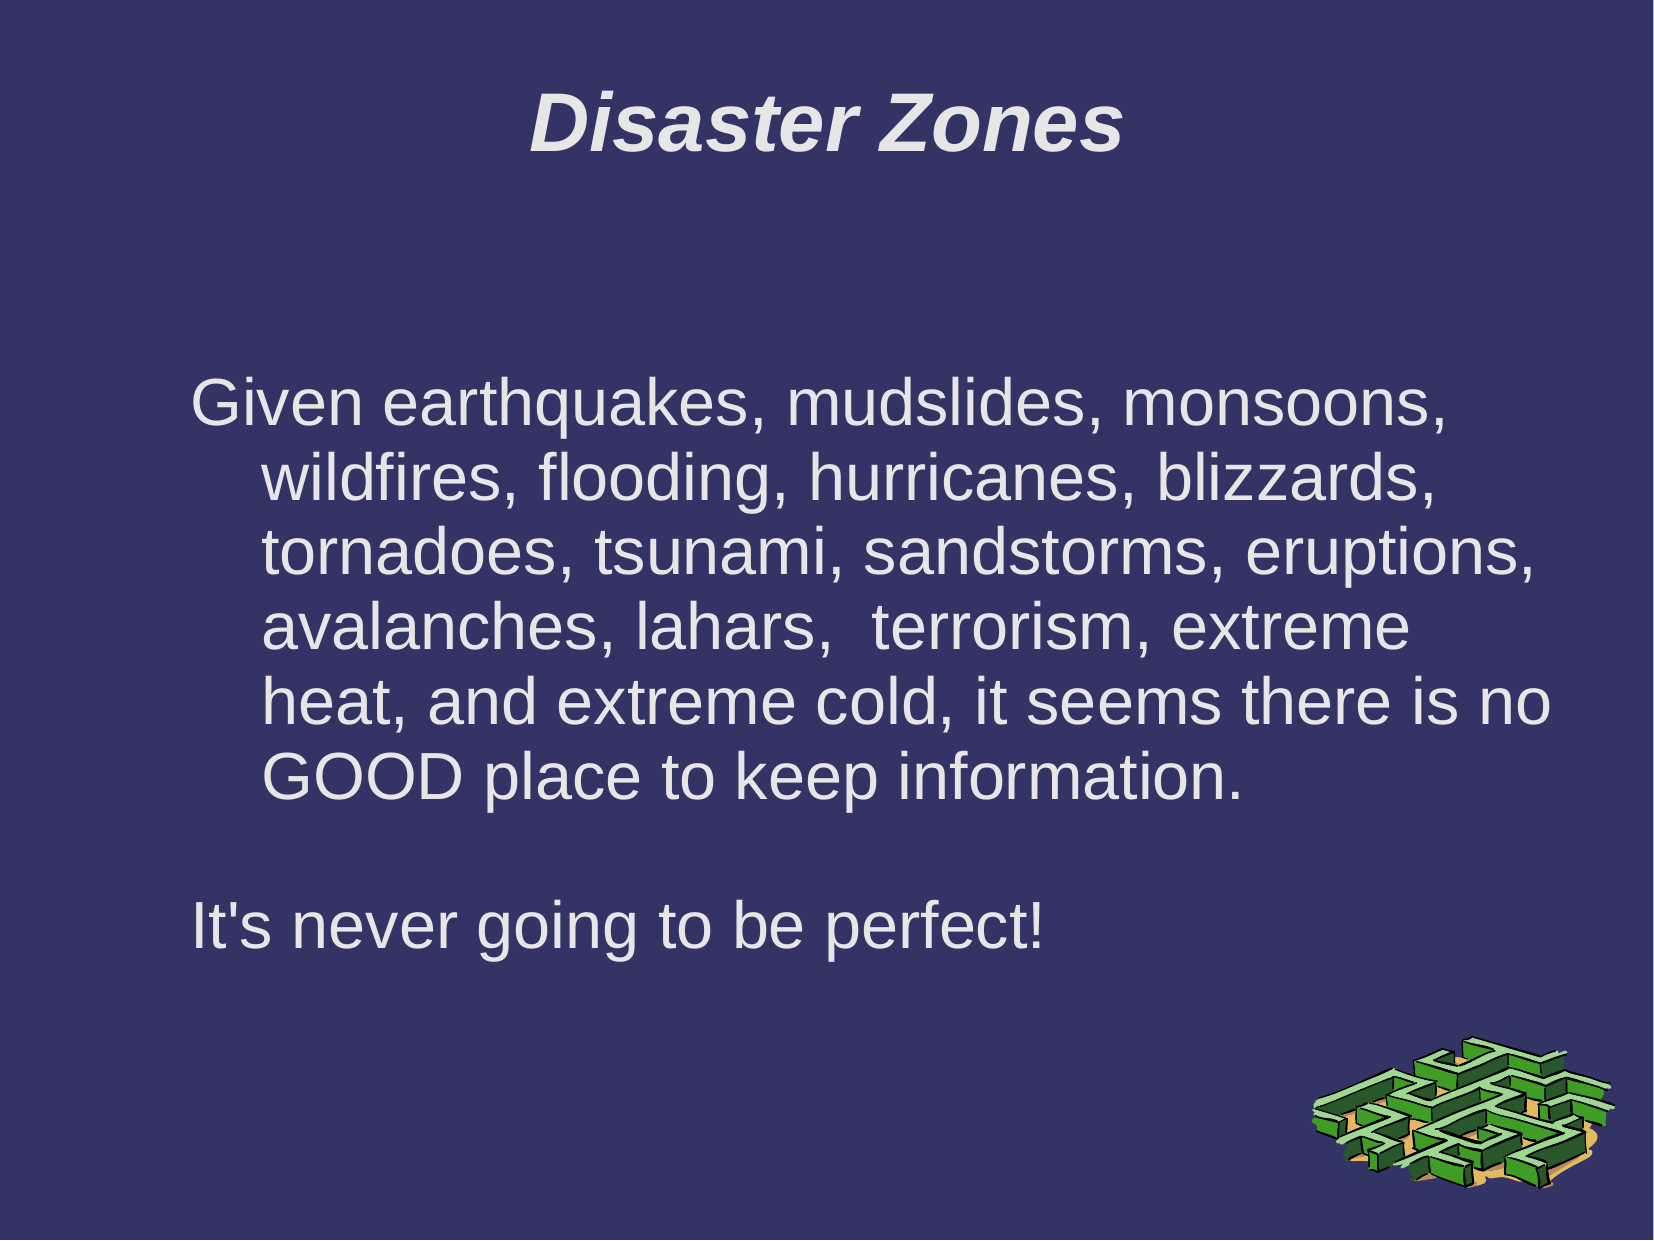

# Disaster Zones
Given earthquakes, mudslides, monsoons, wildfires, flooding, hurricanes, blizzards, tornadoes, tsunami, sandstorms, eruptions, avalanches, lahars, terrorism, extreme heat, and extreme cold, it seems there is no GOOD place to keep information.
It's never going to be perfect!